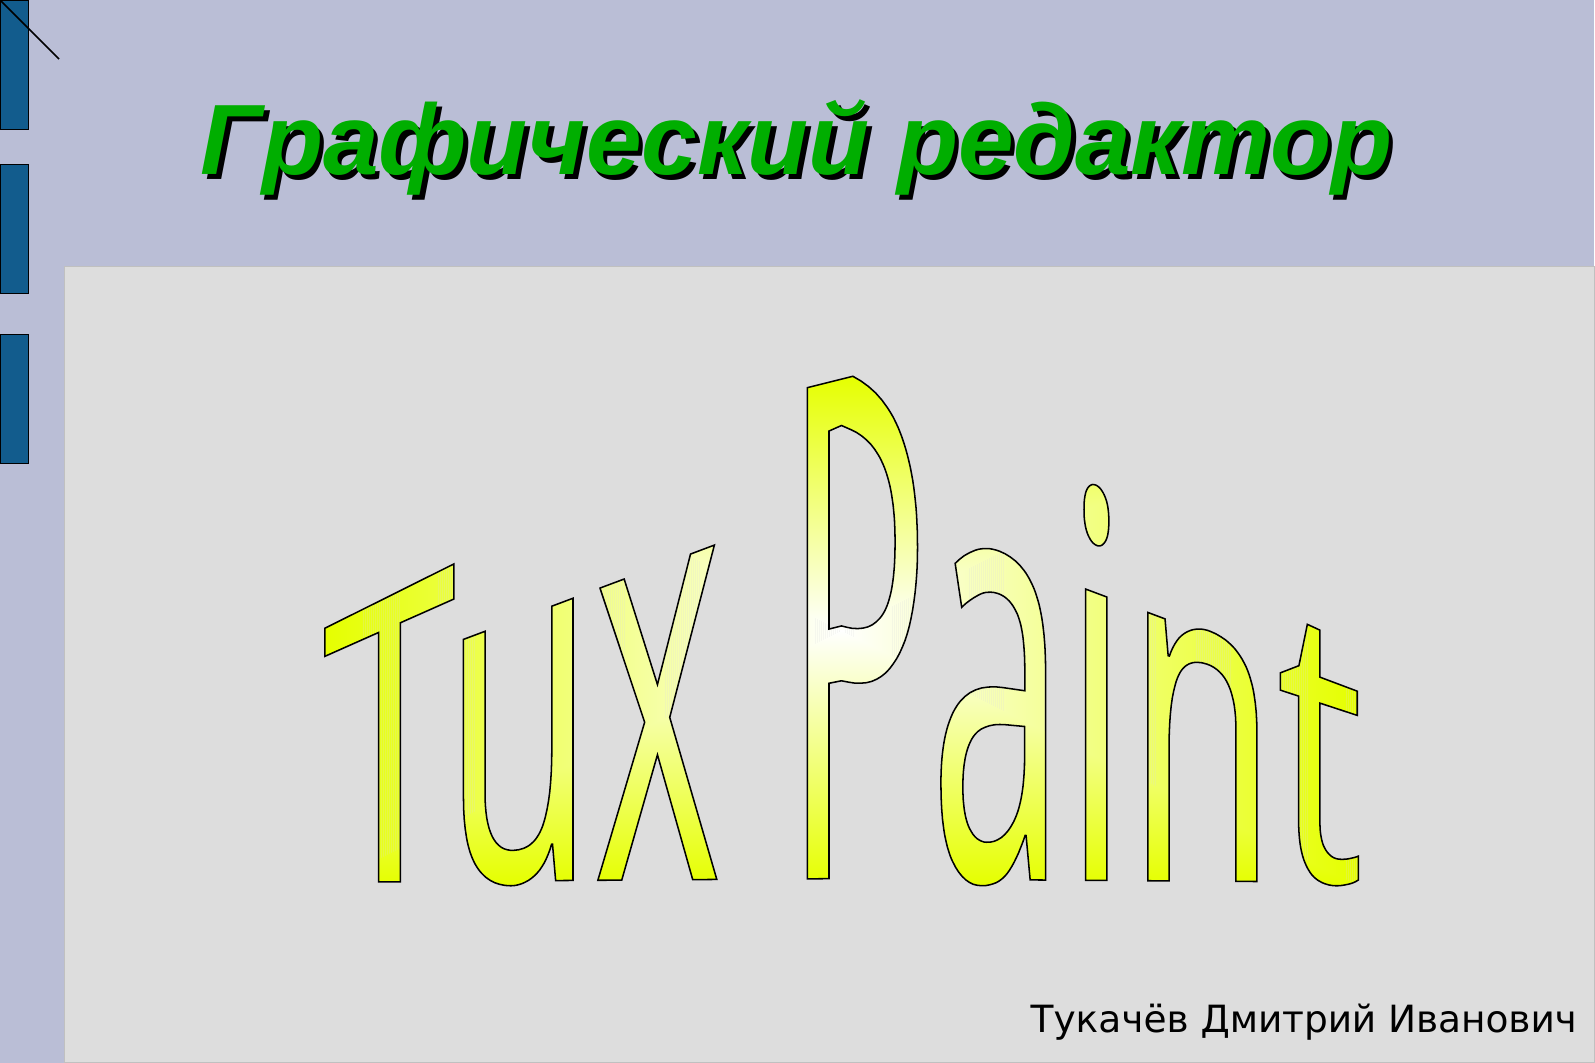

# Графический редактор
Tux Paint
 Тукачёв Дмитрий Иванович